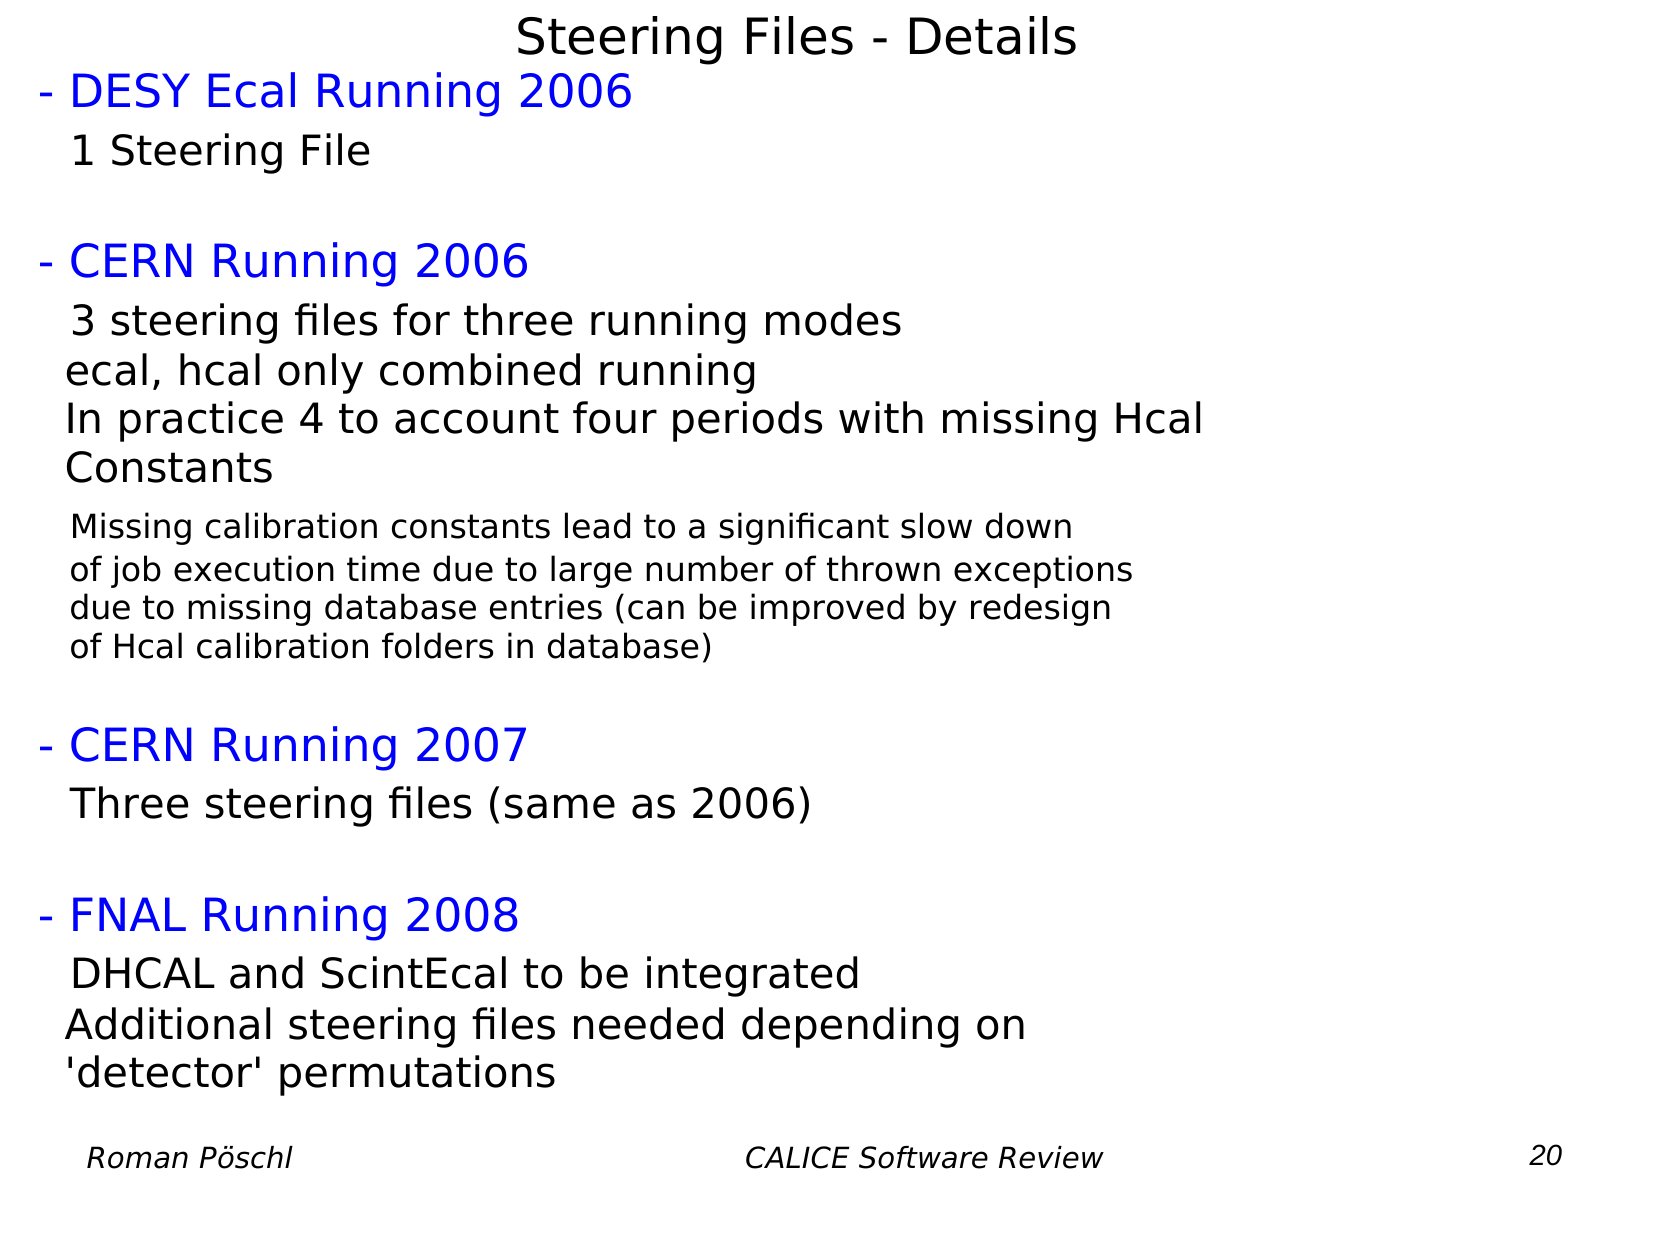

Steering Files - Details
- DESY Ecal Running 2006
 1 Steering File
- CERN Running 2006
 3 steering files for three running modes
 ecal, hcal only combined running
 In practice 4 to account four periods with missing Hcal
 Constants
 Missing calibration constants lead to a significant slow down
 of job execution time due to large number of thrown exceptions
 due to missing database entries (can be improved by redesign
 of Hcal calibration folders in database)
- CERN Running 2007
 Three steering files (same as 2006)
- FNAL Running 2008
 DHCAL and ScintEcal to be integrated
 Additional steering files needed depending on
 'detector' permutations